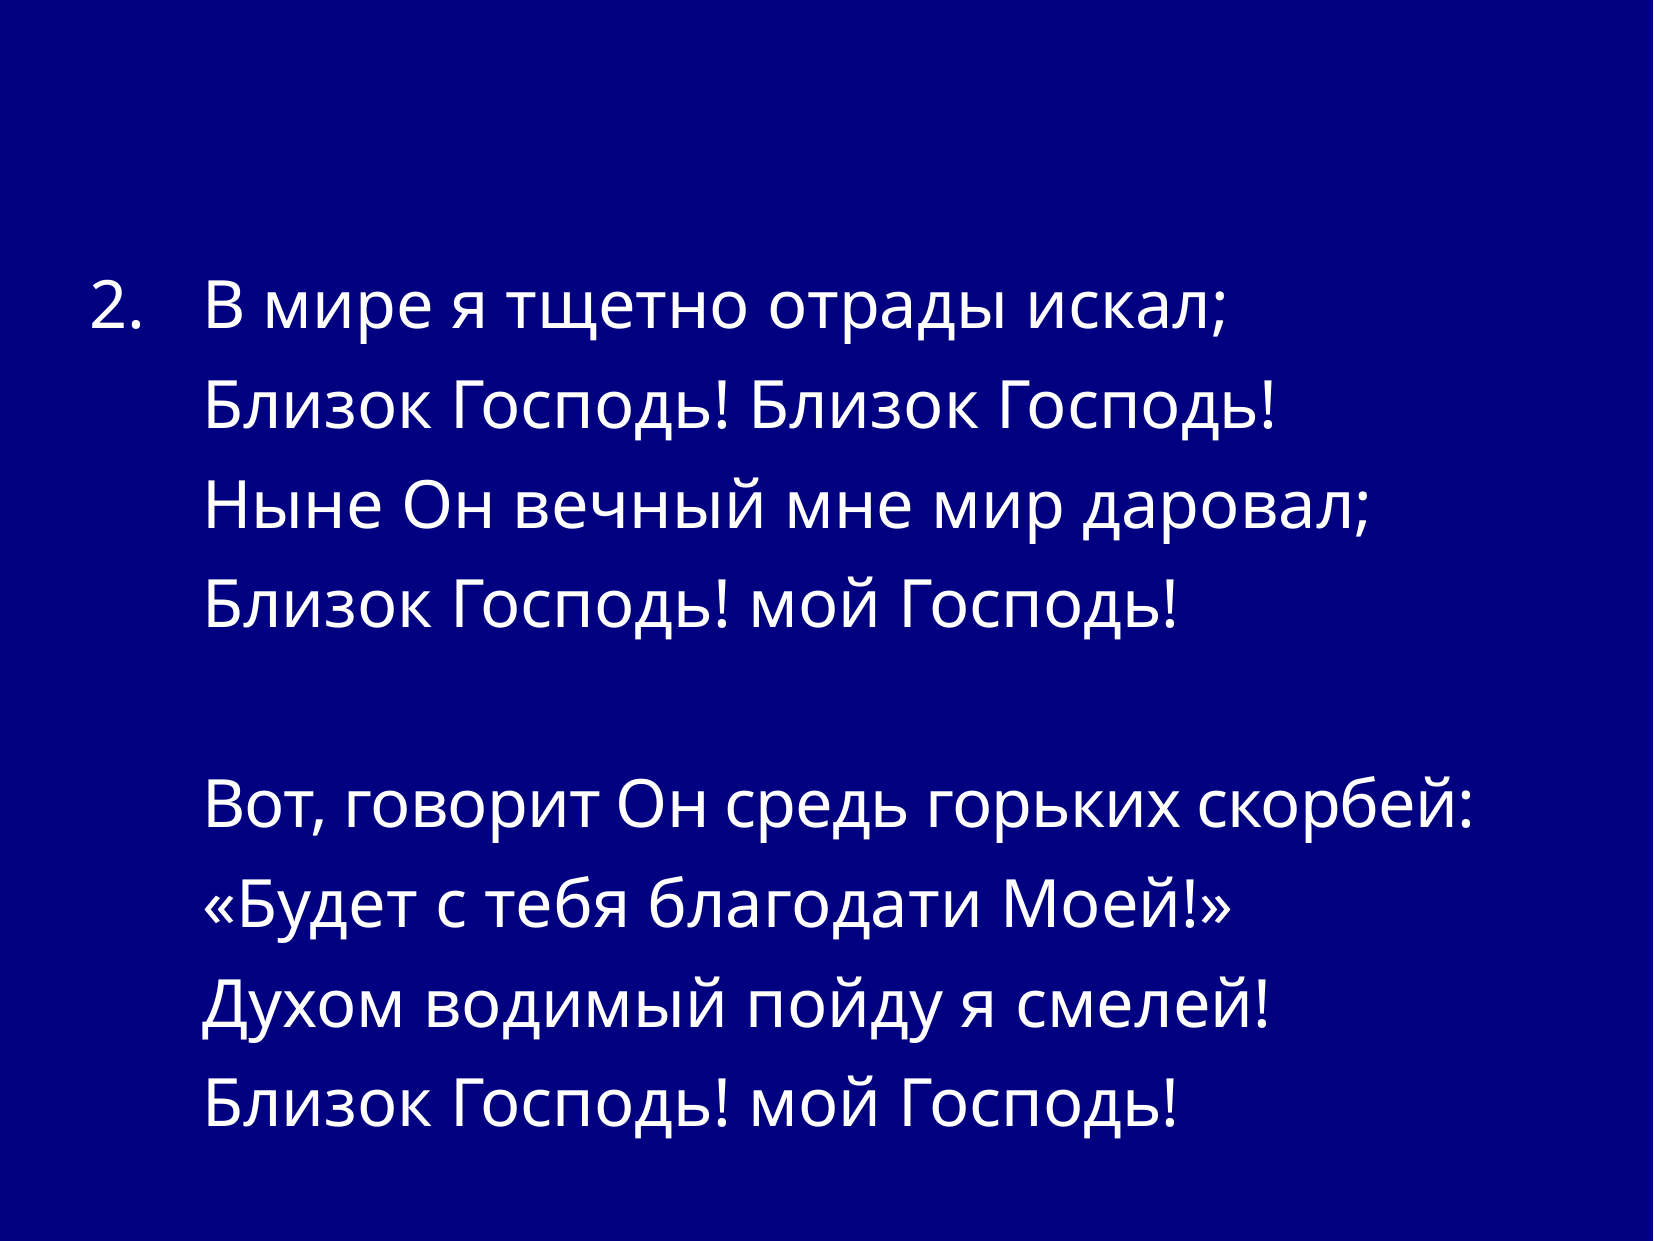

2.	В мире я тщетно отрады искал;
	Близок Господь! Близок Господь!
	Ныне Он вечный мне мир даровал;
	Близок Господь! мой Господь!
	Вот, говорит Он средь горьких скорбей:
	«Будет с тебя благодати Моей!»
	Духом водимый пойду я смелей!
	Близок Господь! мой Господь!